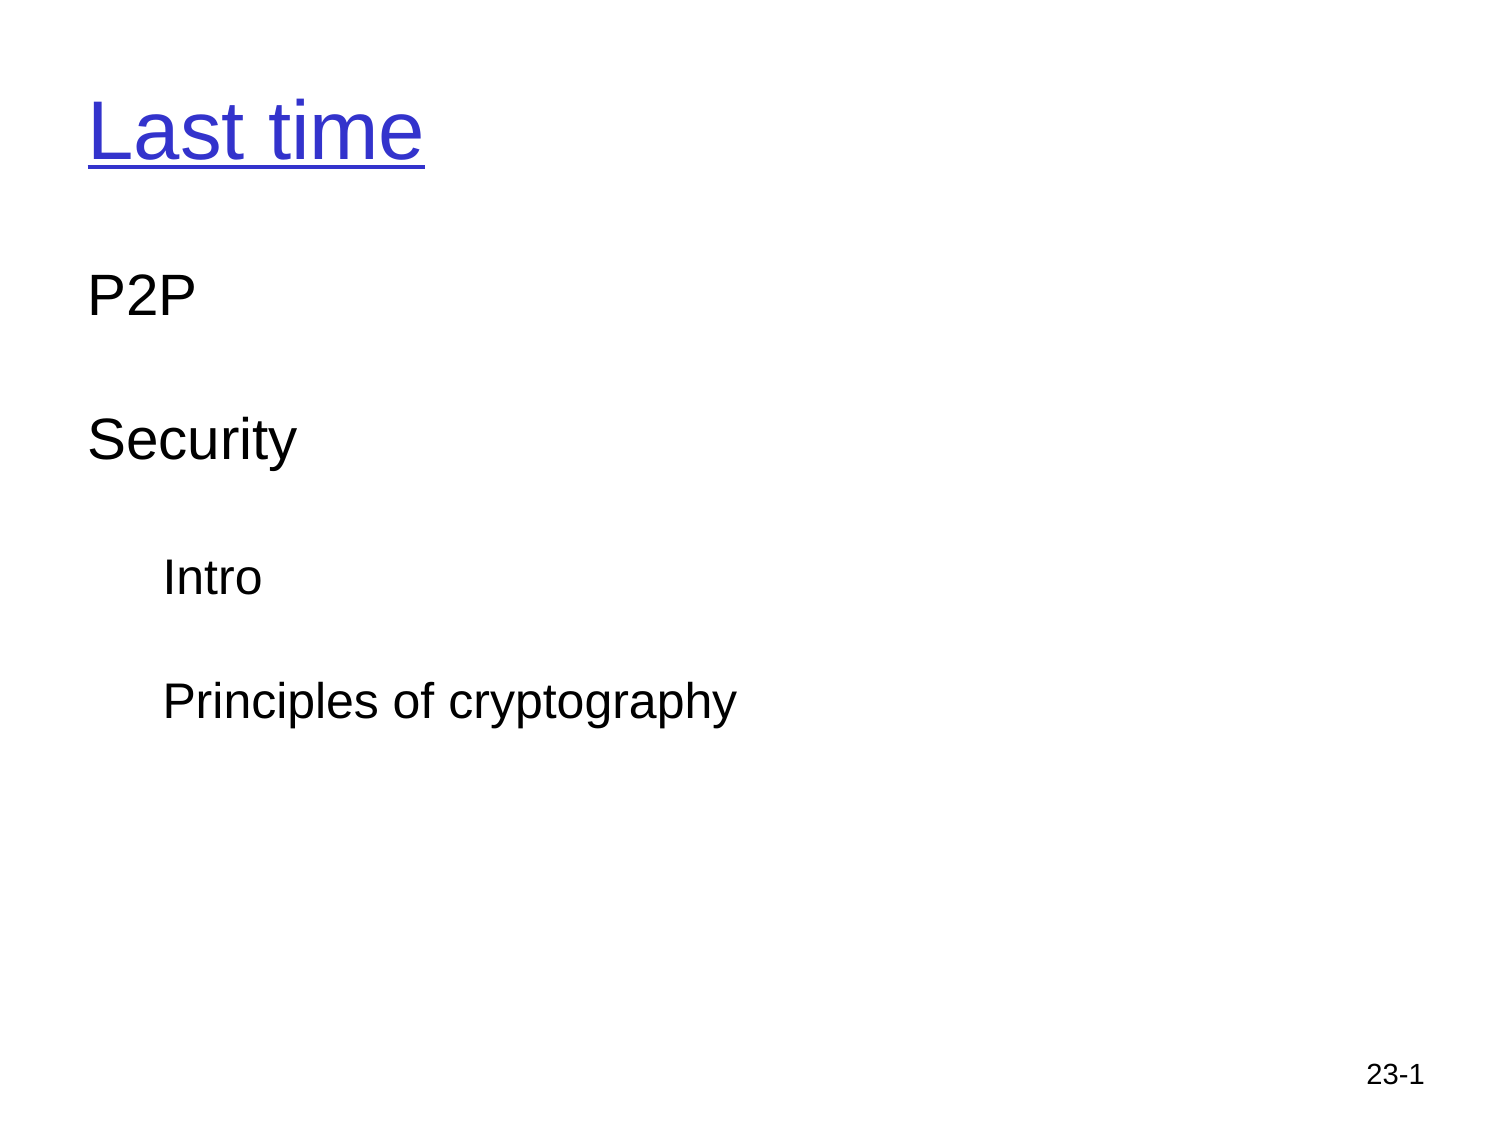

# Last time
P2P
Security
Intro
Principles of cryptography
1